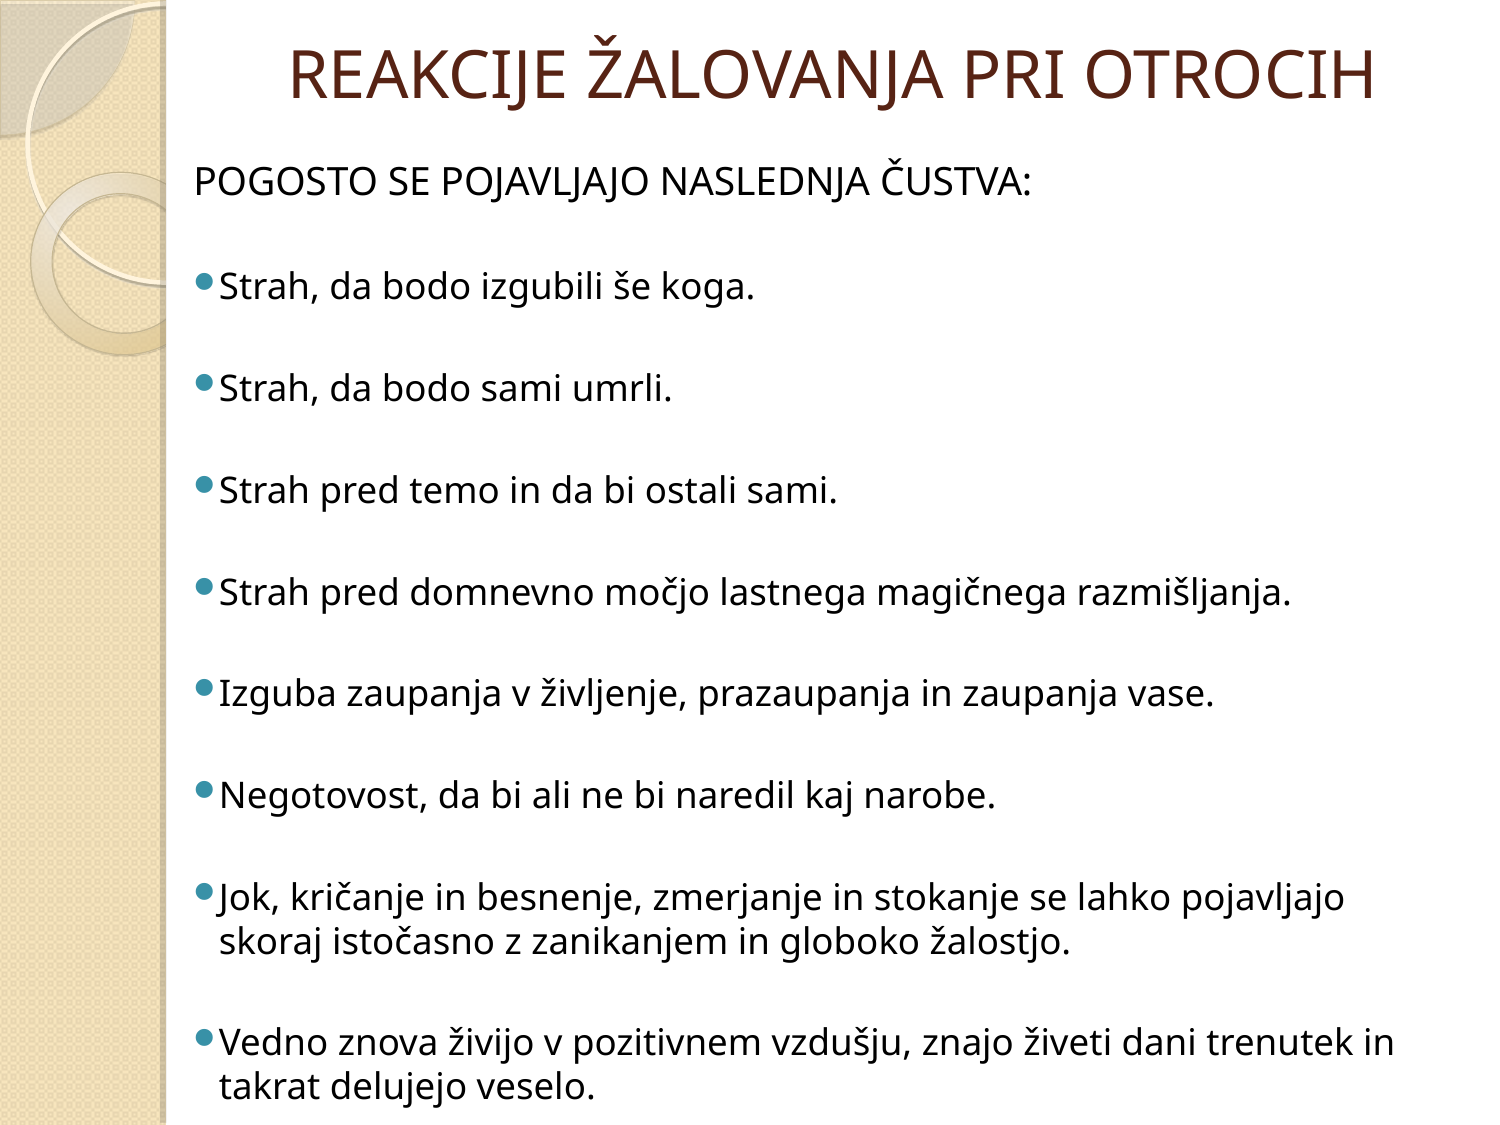

# REAKCIJE ŽALOVANJA PRI OTROCIH
Pogosto se pojavljajo naslednja čustva:
Strah, da bodo izgubili še koga.
Strah, da bodo sami umrli.
Strah pred temo in da bi ostali sami.
Strah pred domnevno močjo lastnega magičnega razmišljanja.
Izguba zaupanja v življenje, prazaupanja in zaupanja vase.
Negotovost, da bi ali ne bi naredil kaj narobe.
Jok, kričanje in besnenje, zmerjanje in stokanje se lahko pojavljajo skoraj istočasno z zanikanjem in globoko žalostjo.
Vedno znova živijo v pozitivnem vzdušju, znajo živeti dani trenutek in takrat delujejo veselo.